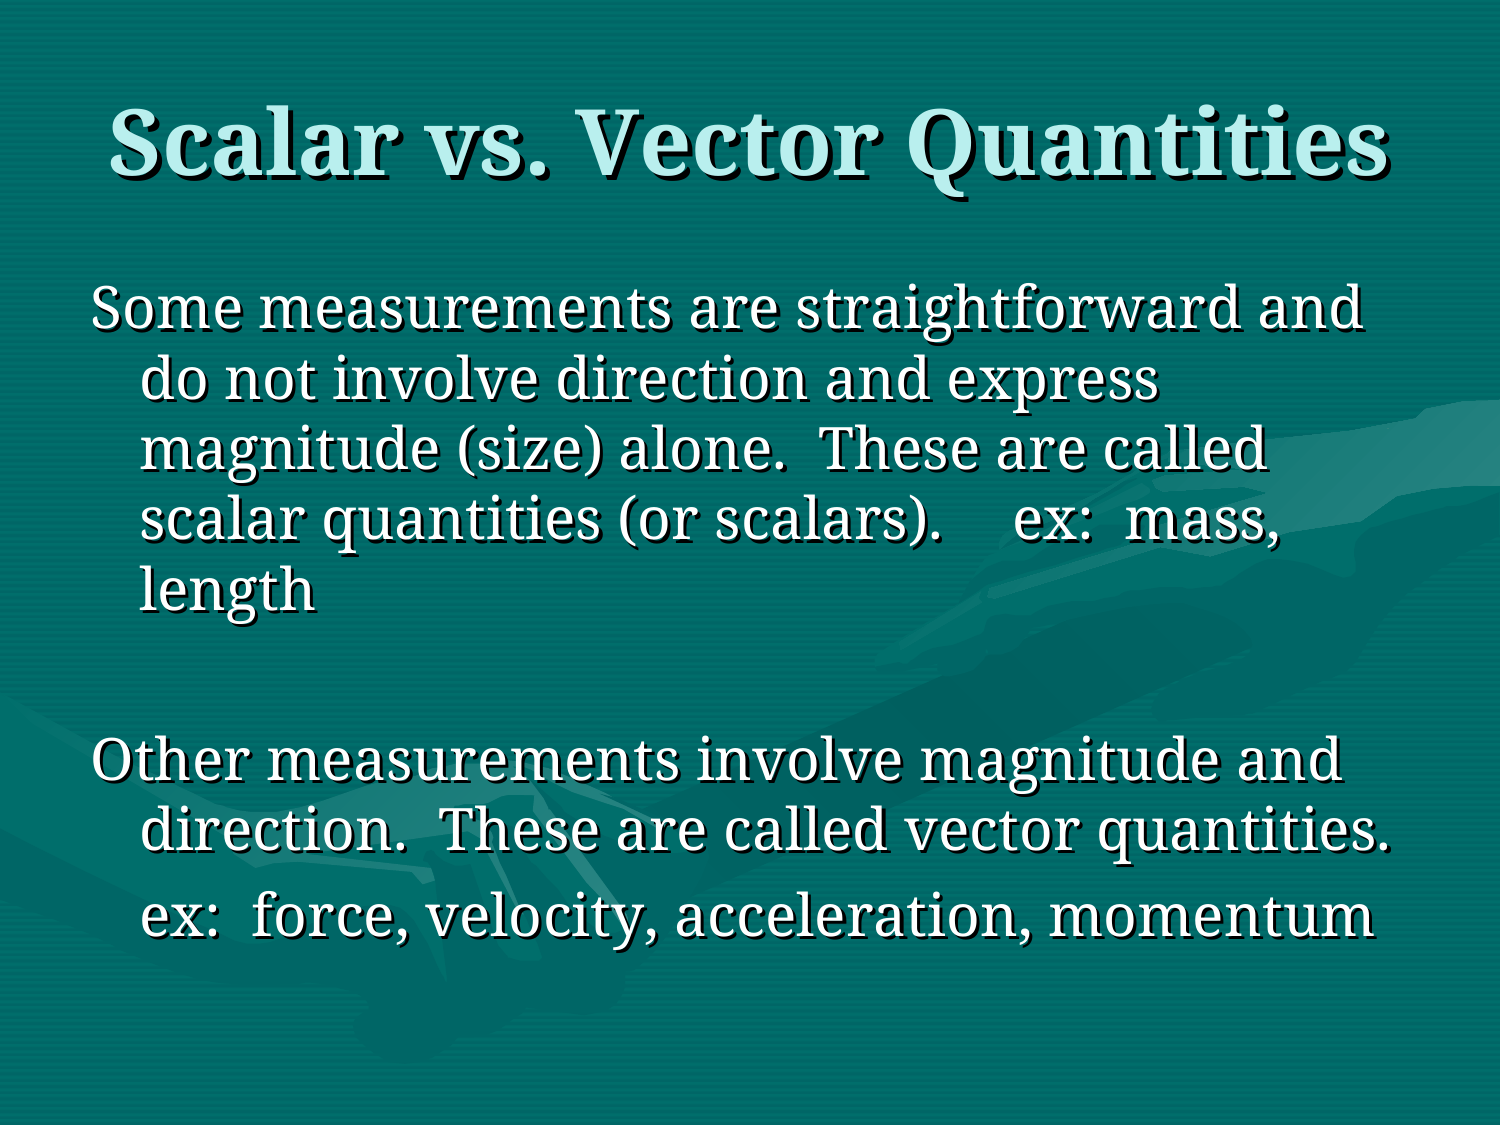

# Scalar vs. Vector Quantities
Some measurements are straightforward and do not involve direction and express magnitude (size) alone. These are called scalar quantities (or scalars).		ex: mass, length
Other measurements involve magnitude and direction. These are called vector quantities.
		ex: force, velocity, acceleration, momentum